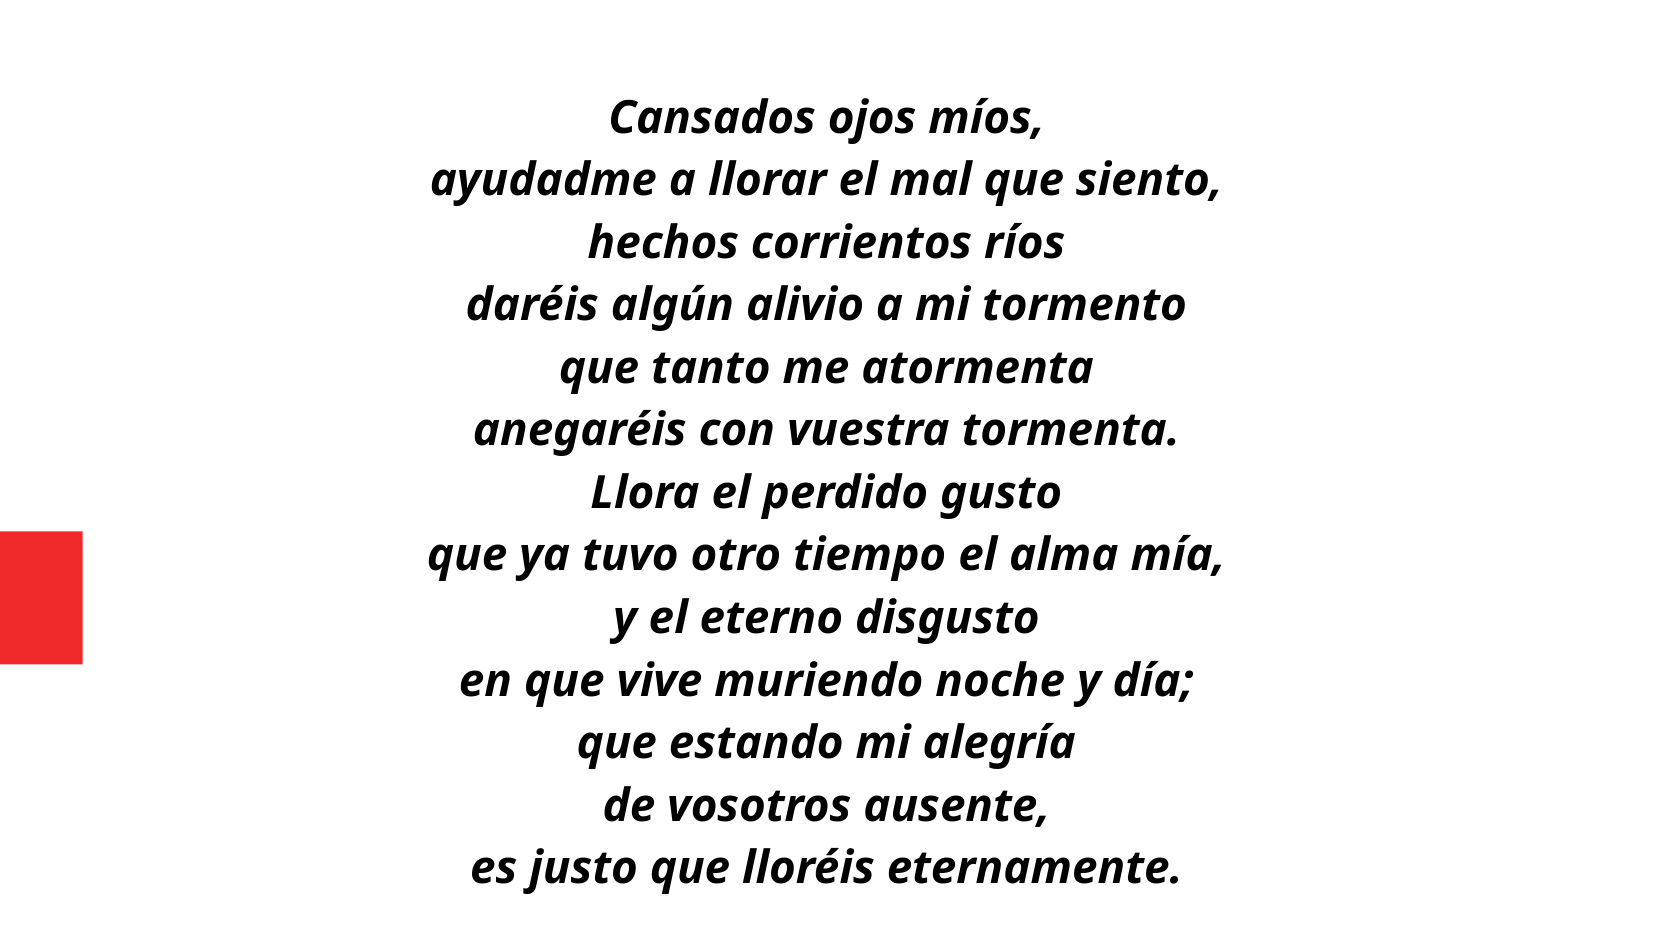

# Cansados ojos míos, ayudadme a llorar el mal que siento, hechos corrientos ríos daréis algún alivio a mi tormento que tanto me atormenta anegaréis con vuestra tormenta. Llora el perdido gusto que ya tuvo otro tiempo el alma mía, y el eterno disgusto en que vive muriendo noche y día; que estando mi alegría de vosotros ausente, es justo que lloréis eternamente.